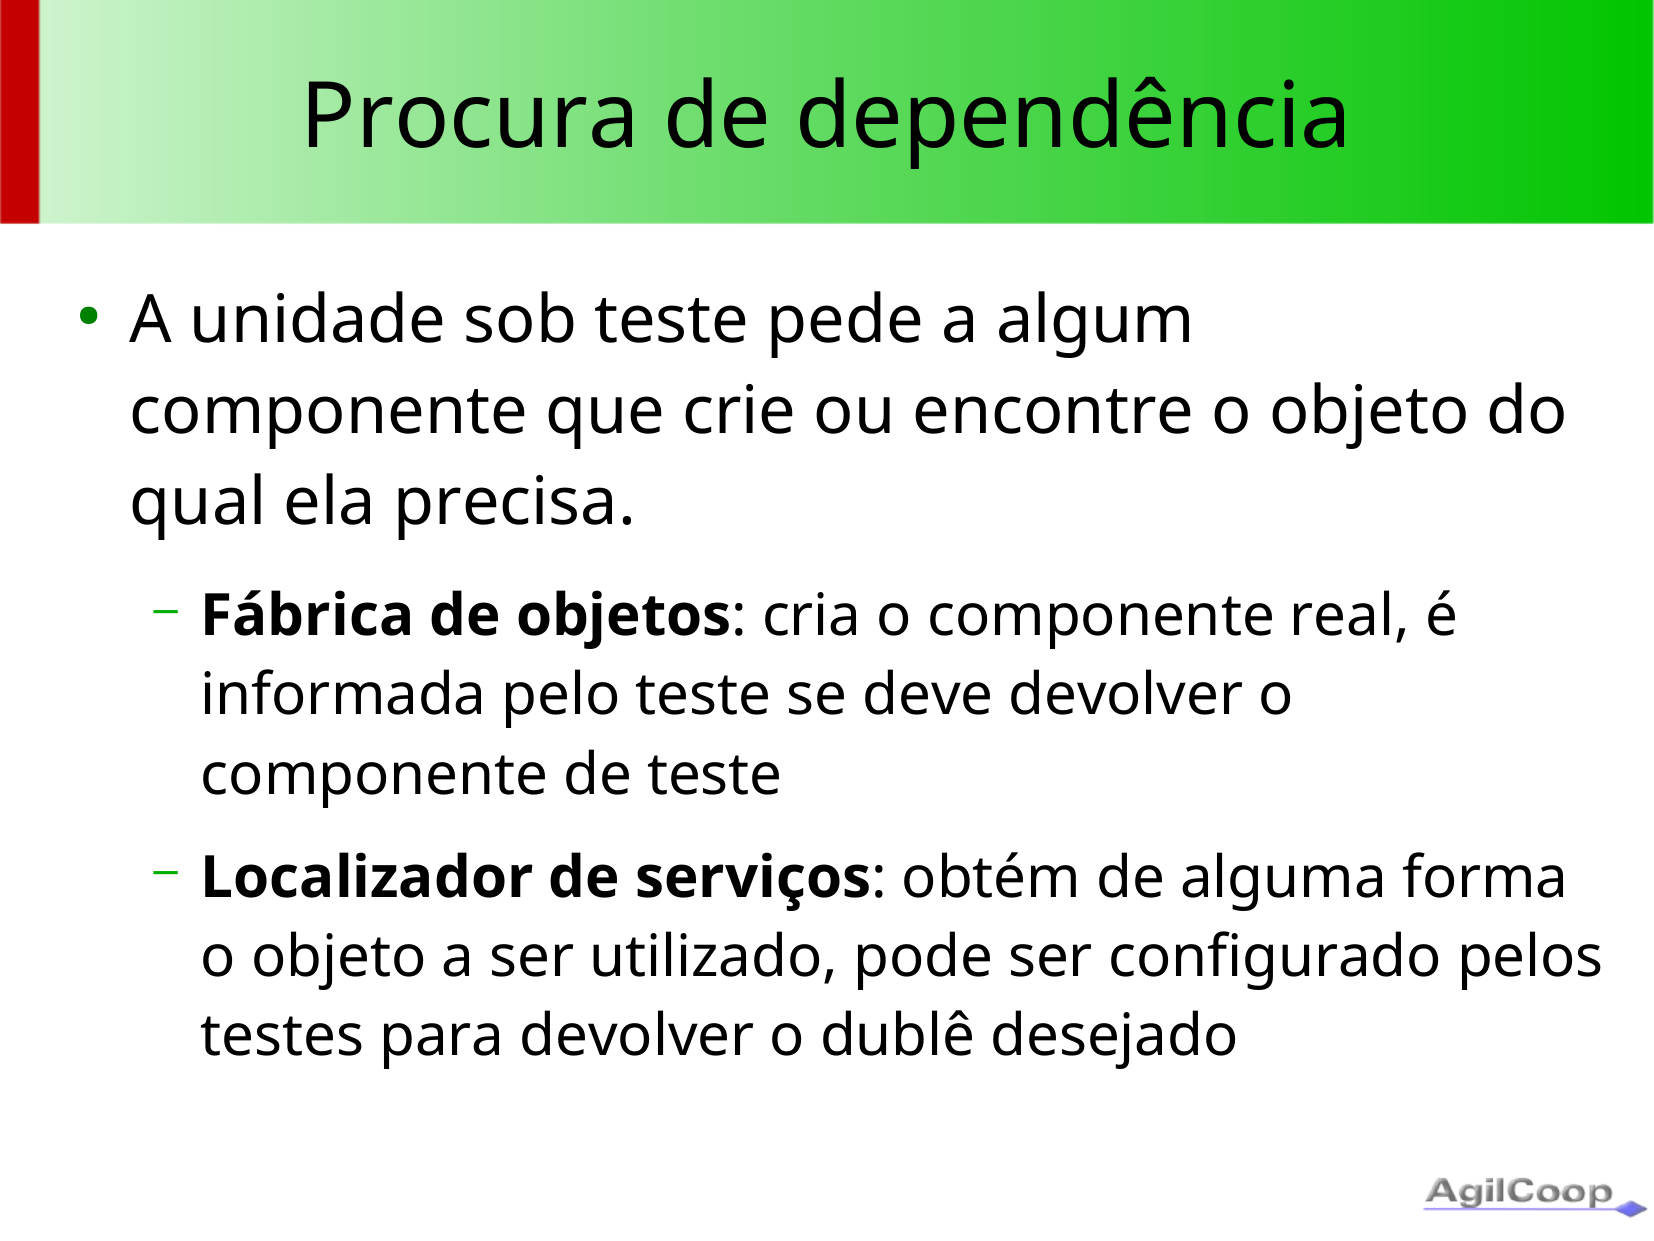

# Procura de dependência
A unidade sob teste pede a algum componente que crie ou encontre o objeto do qual ela precisa.
Fábrica de objetos: cria o componente real, é informada pelo teste se deve devolver o componente de teste
Localizador de serviços: obtém de alguma forma o objeto a ser utilizado, pode ser configurado pelos testes para devolver o dublê desejado